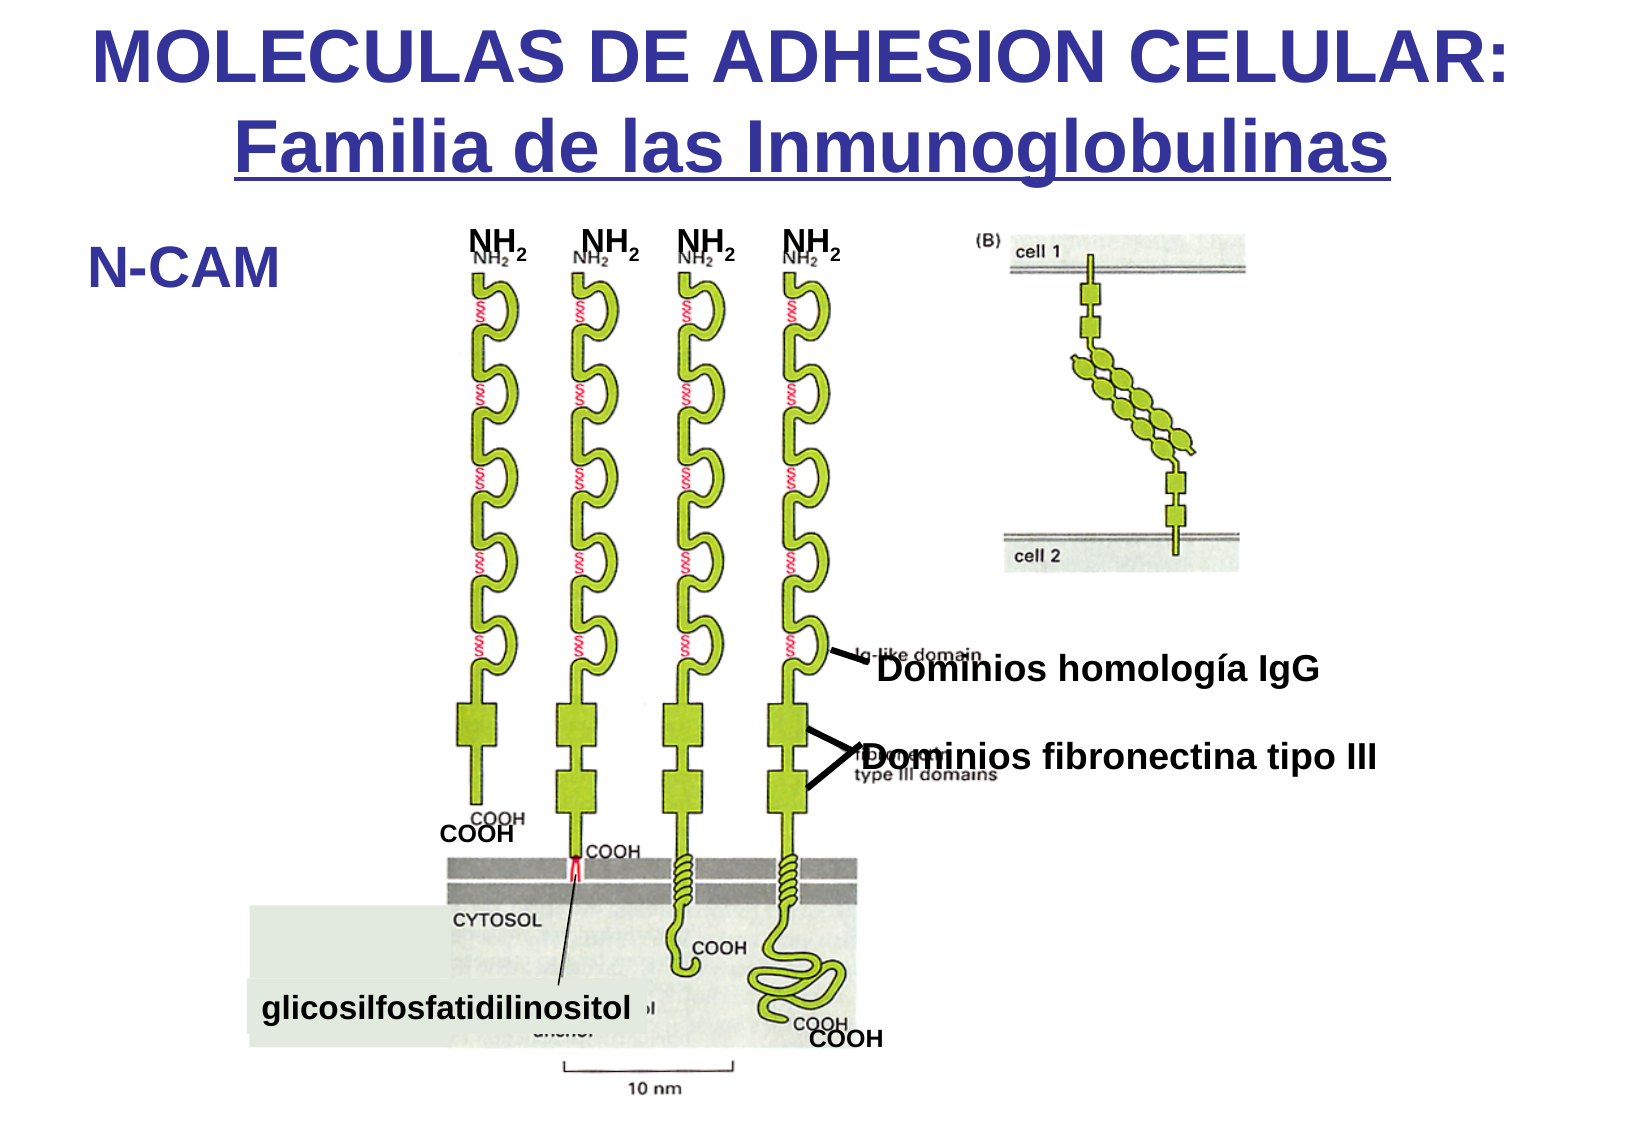

MOLECULAS DE ADHESION CELULAR:
Familia de las Inmunoglobulinas
NH2
NH2
NH2
NH2
Dominios homología IgG
Dominios fibronectina tipo III
COOH
glicosilfosfatidilinositol
COOH
N-CAM